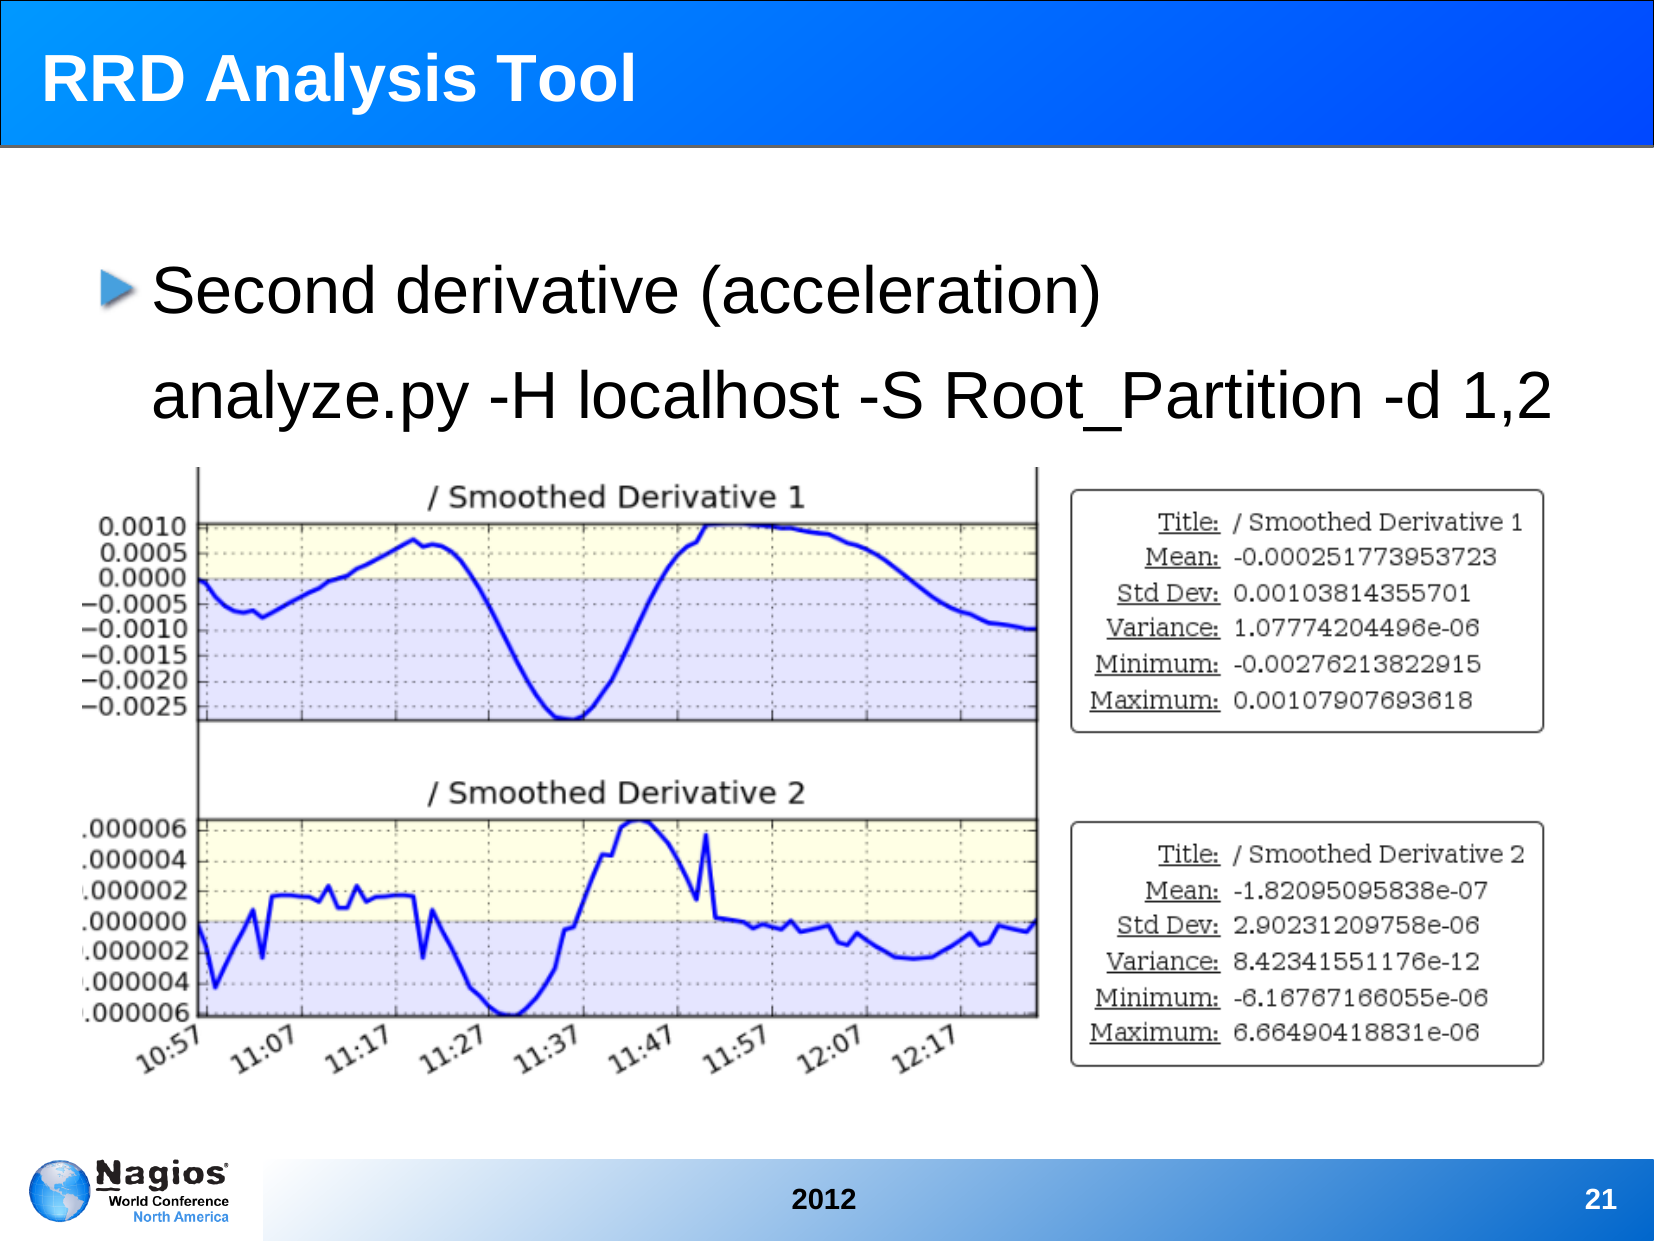

# RRD Analysis Tool
Second derivative (acceleration)
analyze.py -H localhost -S Root_Partition -d 1,2
2011
21